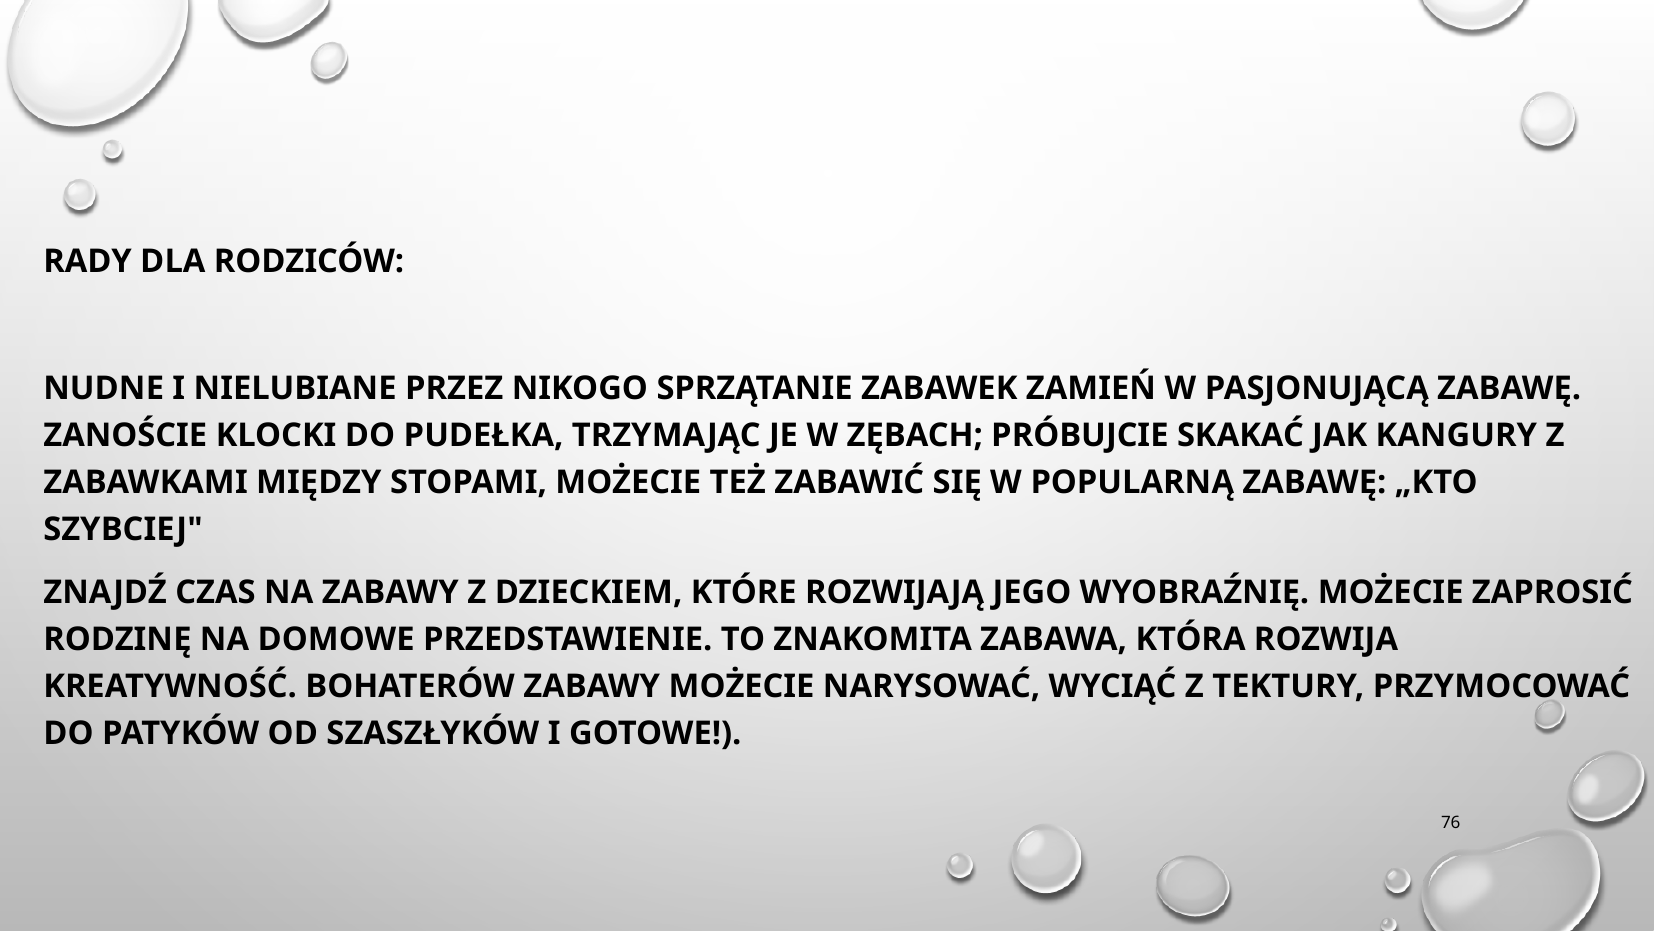

# Rady dla rodziców:
Nudne i nielubiane przez nikogo sprzątanie zabawek zamień w pasjonującą zabawę. Zanoście klocki do pudełka, trzymając je w zębach; próbujcie skakać jak kangury z zabawkami między stopami, możecie też zabawić się w popularną zabawę: „Kto szybciej"
Znajdź czas na zabawy z dzieckiem, które rozwijają jego wyobraźnię. Możecie zaprosić rodzinę na domowe przedstawienie. To znakomita zabawa, która rozwija kreatywność. Bohaterów zabawy możecie narysować, wyciąć z tektury, przymocować do patyków od szaszłyków i gotowe!).